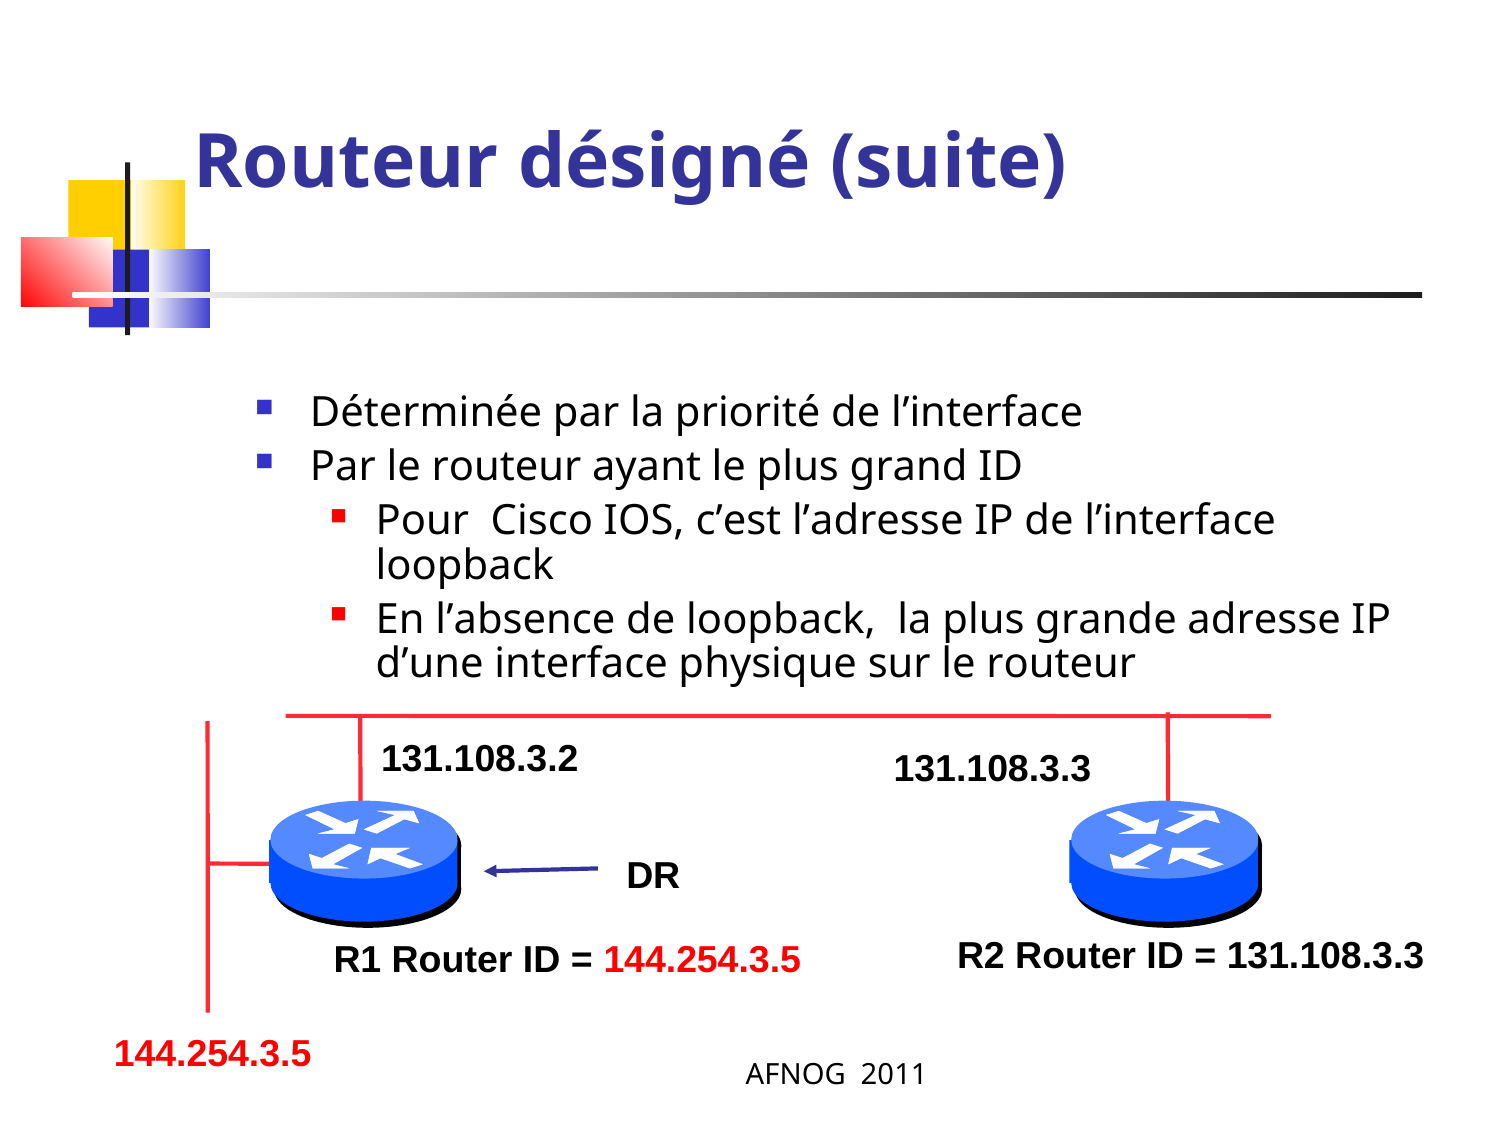

# Routeur désigné (suite)‏
Déterminée par la priorité de l’interface
Par le routeur ayant le plus grand ID
Pour Cisco IOS, c’est l’adresse IP de l’interface loopback
En l’absence de loopback, la plus grande adresse IP d’une interface physique sur le routeur
131.108.3.2
131.108.3.3
DR
R2 Router ID = 131.108.3.3
R1 Router ID = 144.254.3.5
AFNOG 2011
144.254.3.5